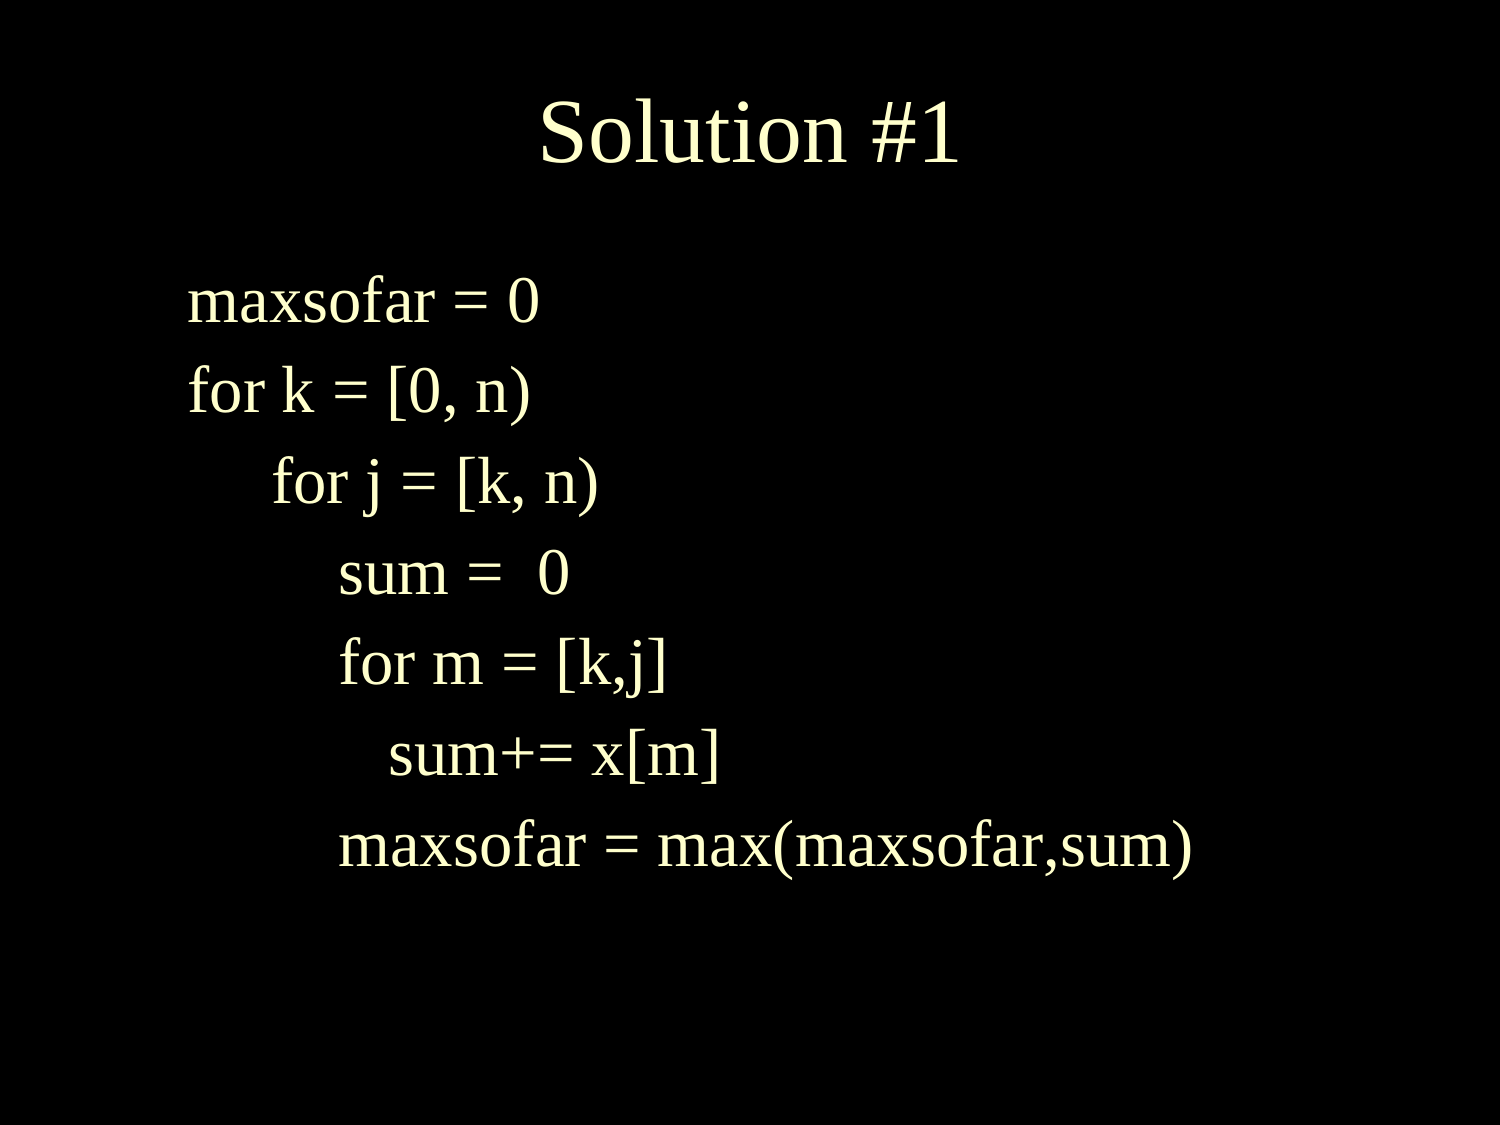

# Solution #1
maxsofar = 0
for k = [0, n)
 for j = [k, n)
 sum = 0
 for m = [k,j]
 sum+= x[m]
 maxsofar = max(maxsofar,sum)